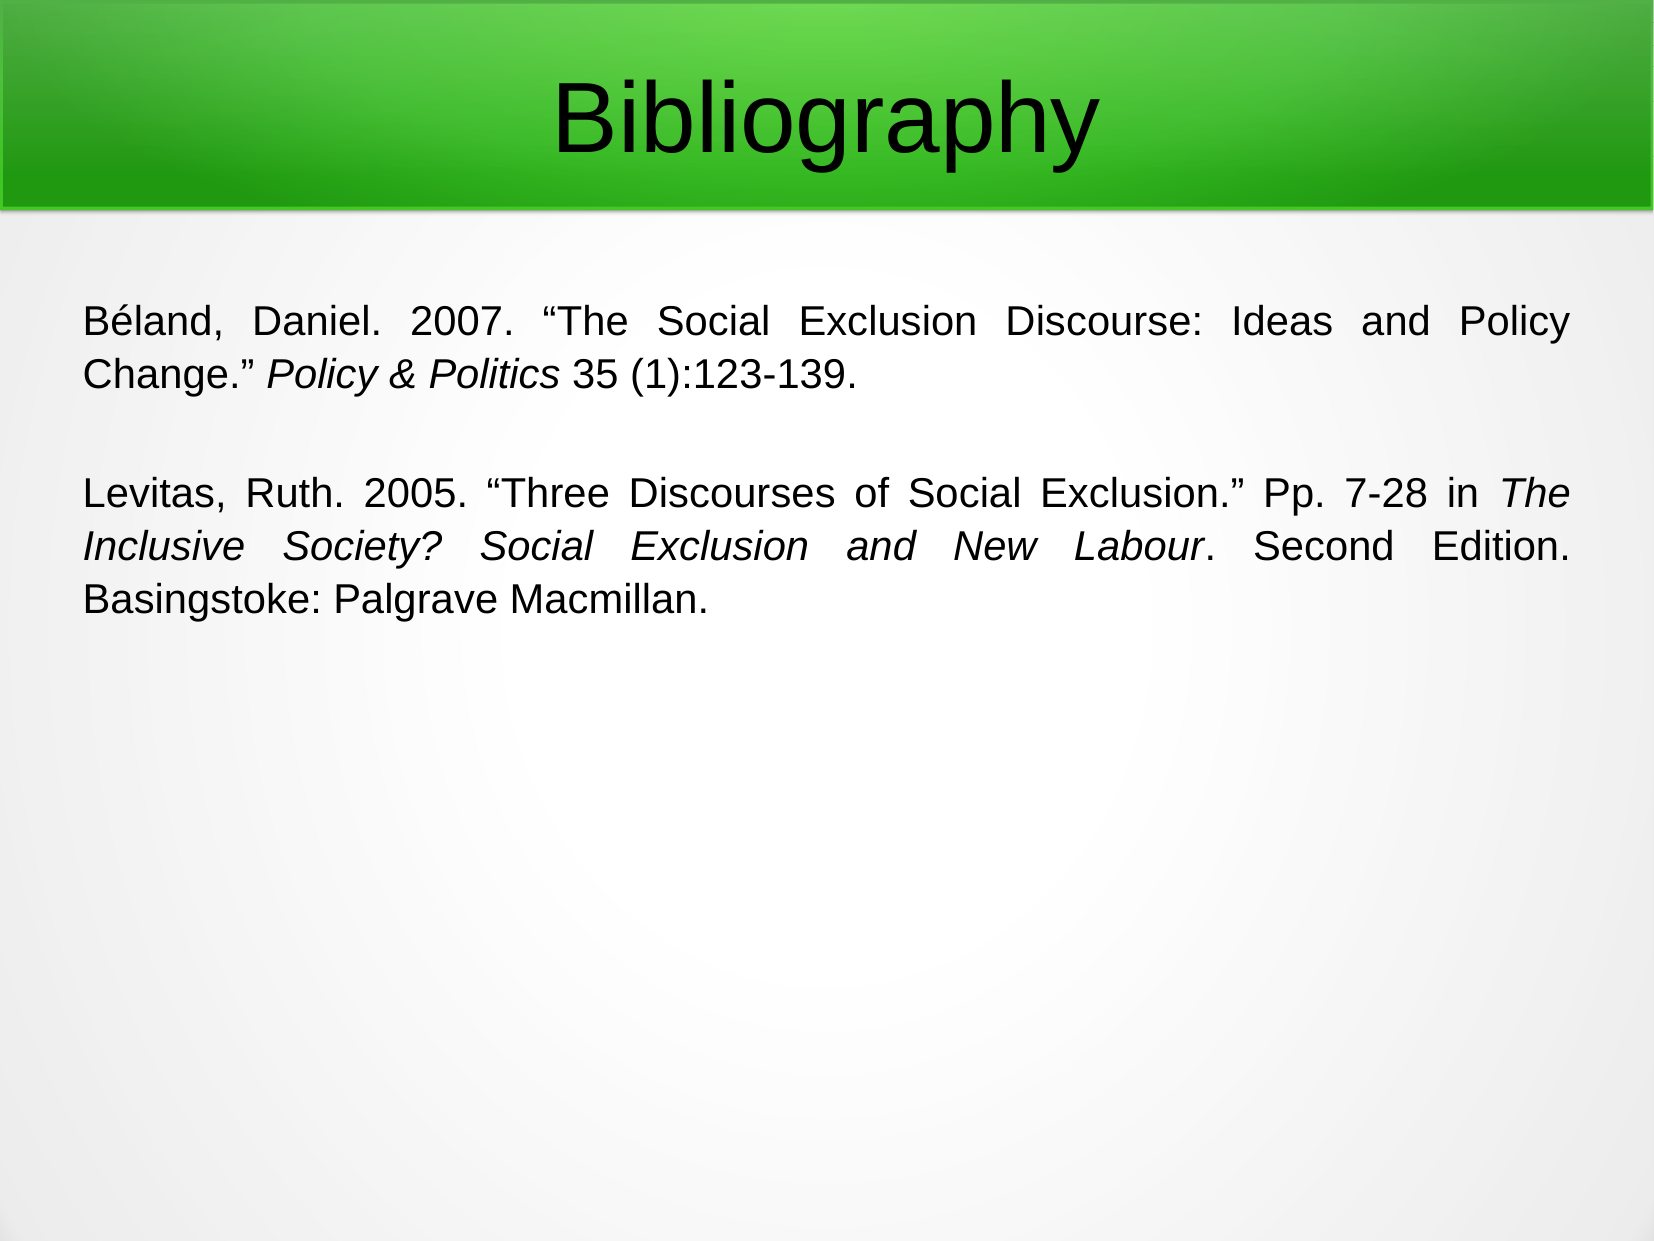

# Bibliography
Béland, Daniel. 2007. “The Social Exclusion Discourse: Ideas and Policy Change.” Policy & Politics 35 (1):123-139.
Levitas, Ruth. 2005. “Three Discourses of Social Exclusion.” Pp. 7-28 in The Inclusive Society? Social Exclusion and New Labour. Second Edition. Basingstoke: Palgrave Macmillan.